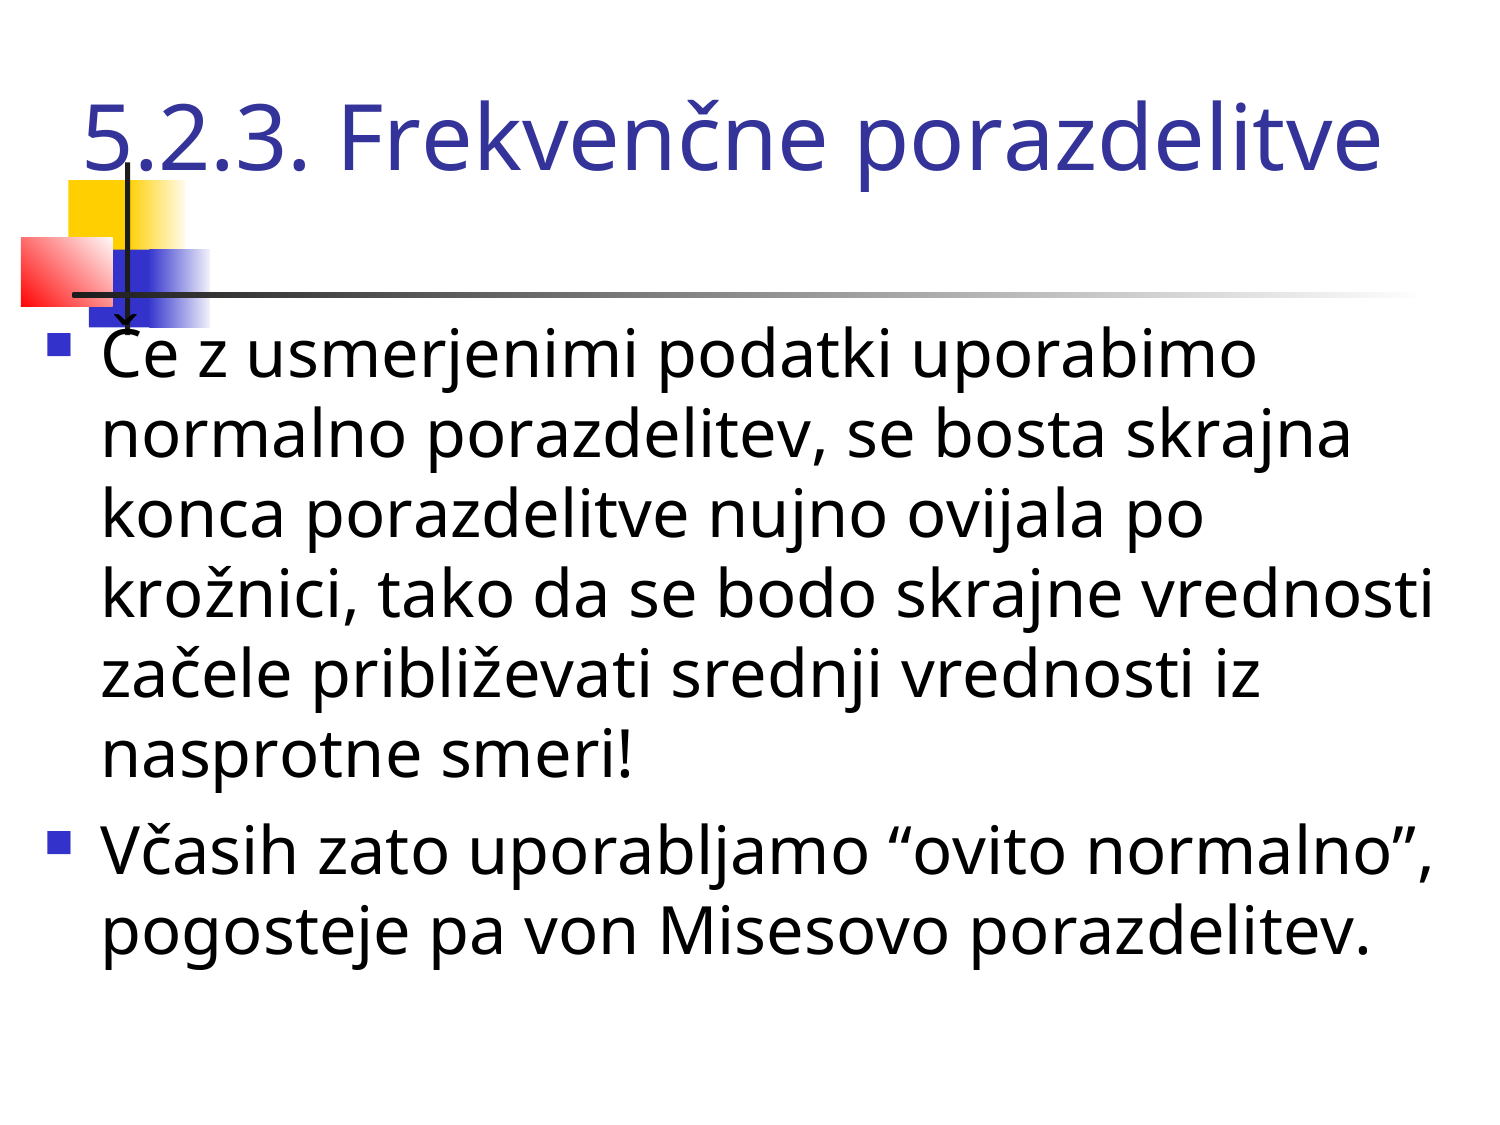

# 5.2.3. Frekvenčne porazdelitve
Če z usmerjenimi podatki uporabimo normalno porazdelitev, se bosta skrajna konca porazdelitve nujno ovijala po krožnici, tako da se bodo skrajne vrednosti začele približevati srednji vrednosti iz nasprotne smeri!
Včasih zato uporabljamo “ovito normalno”, pogosteje pa von Misesovo porazdelitev.